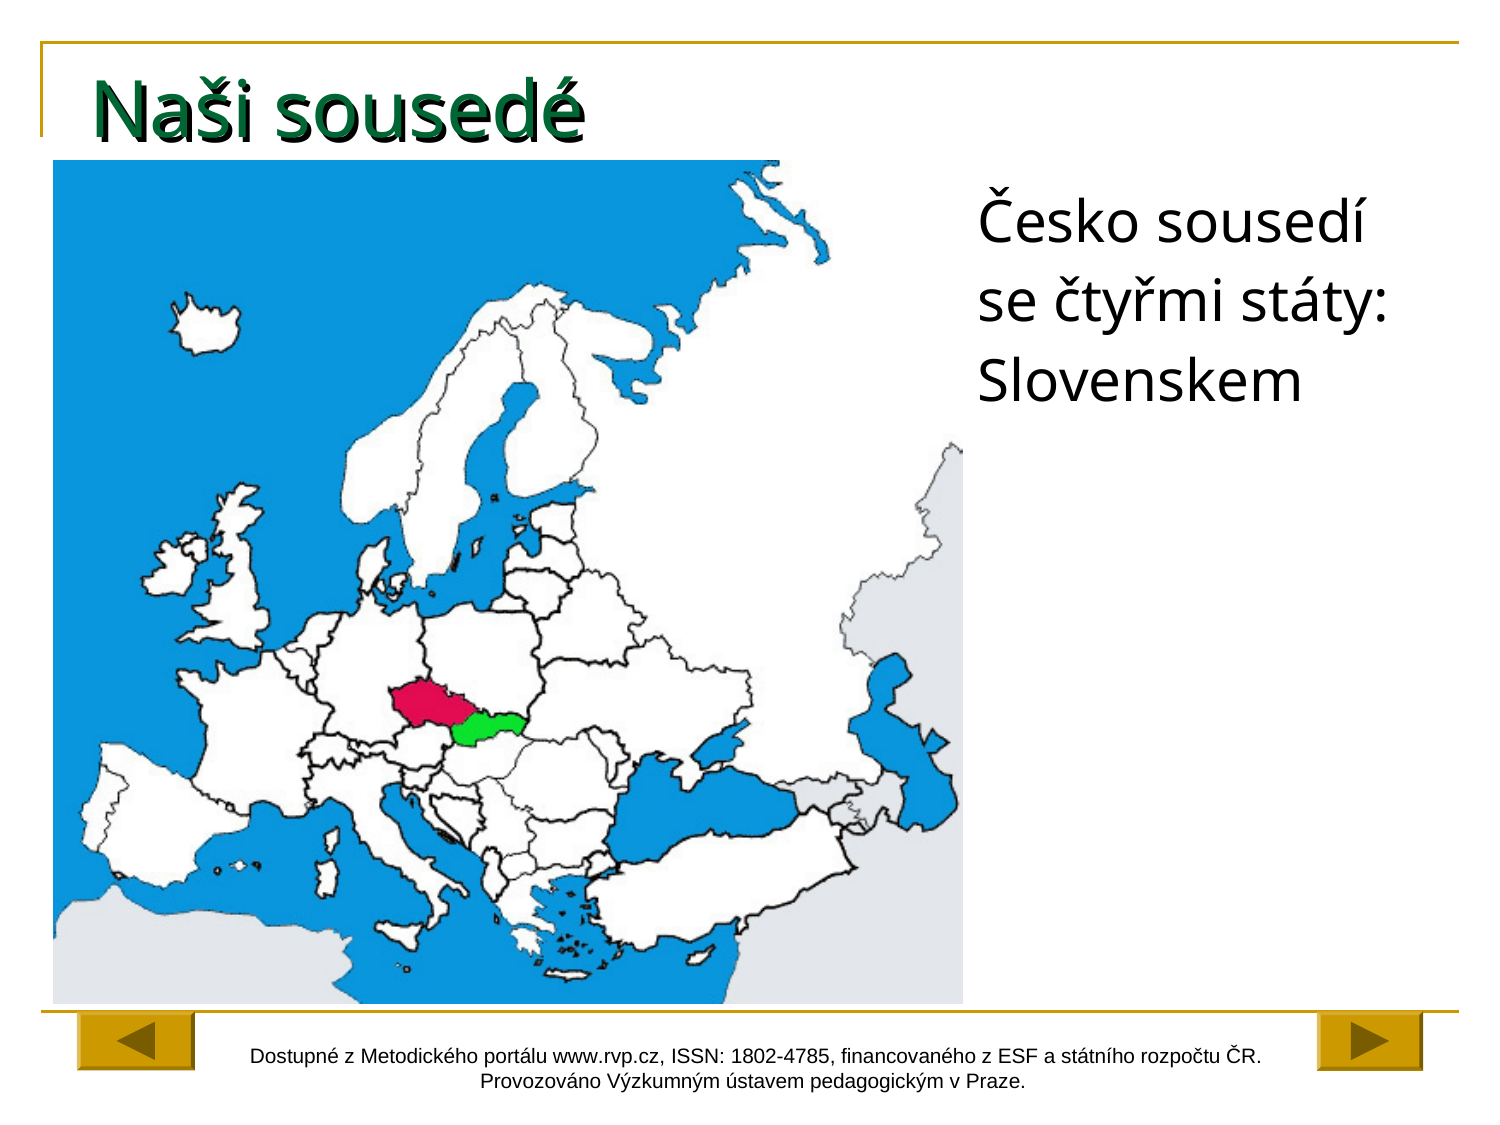

# Naši sousedé
Česko sousedí se čtyřmi státy:
Slovenskem